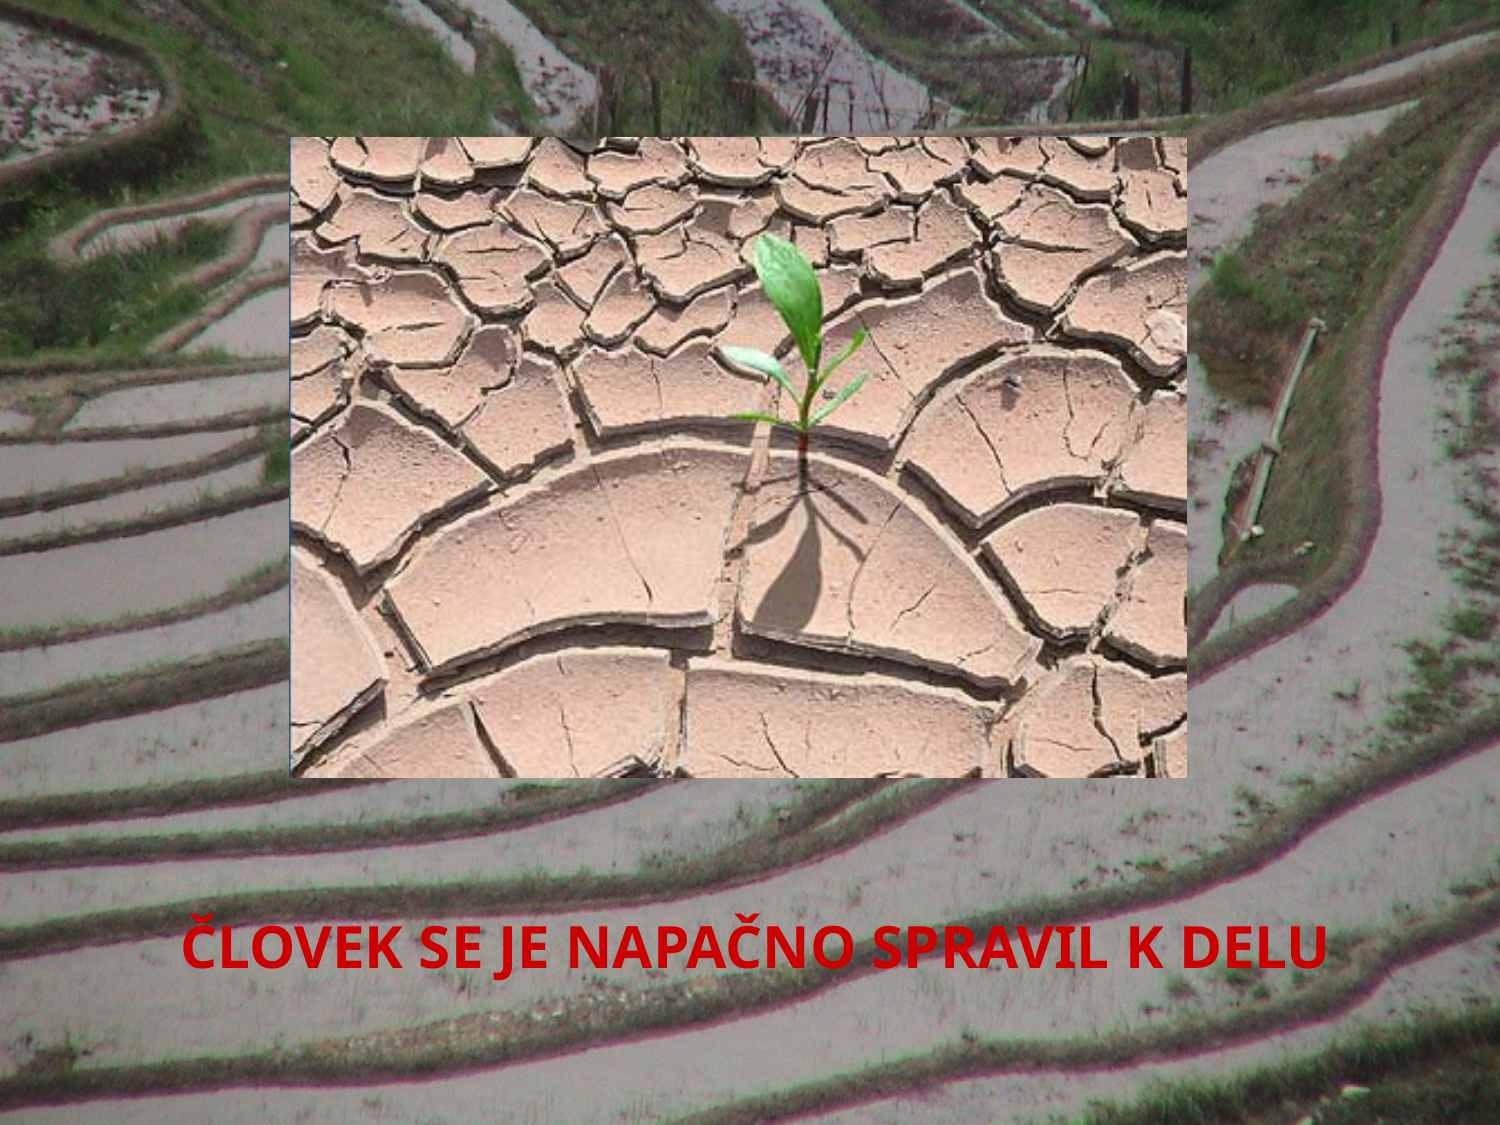

ČLOVEK SE JE NAPAČNO SPRAVIL K DELU